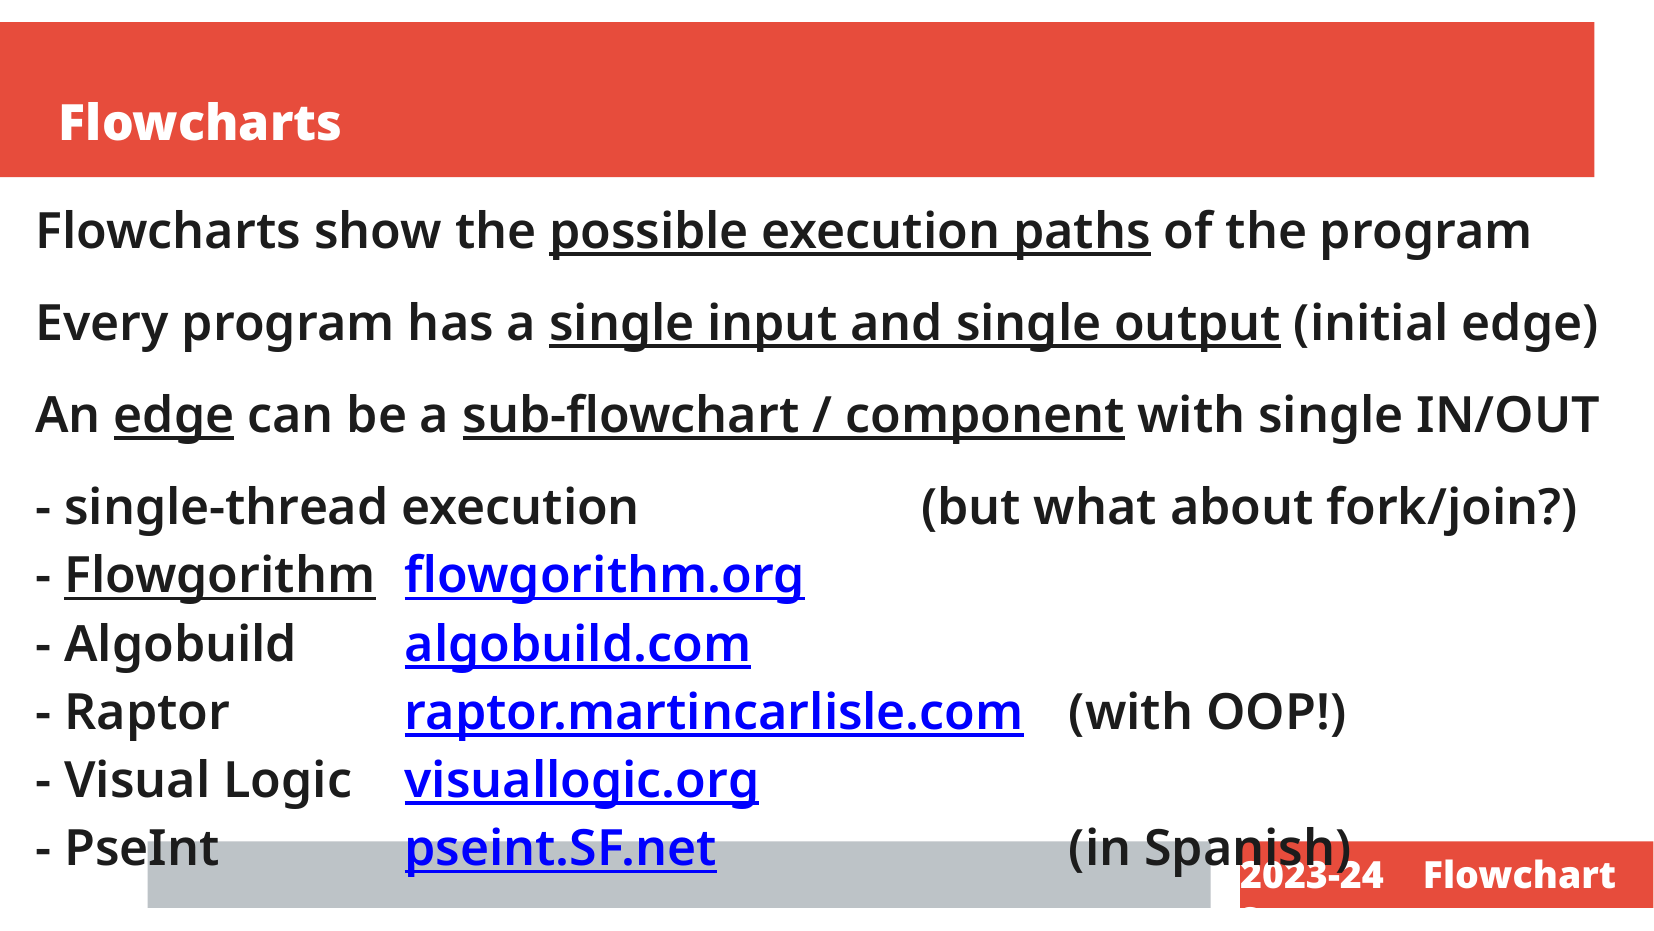

# Flowcharts
Flowcharts show the possible execution paths of the program
Every program has a single input and single output (initial edge)
An edge can be a sub-flowchart / component with single IN/OUT
- single-thread execution 	 	 	 	(but what about fork/join?)
- Flowgorithm	flowgorithm.org
- Algobuild		algobuild.com
- Raptor			raptor.martincarlisle.com	(with OOP!)
- Visual Logic 	visuallogic.org
- PseInt			pseint.SF.net					(in Spanish)
2023-24 Flowcharts